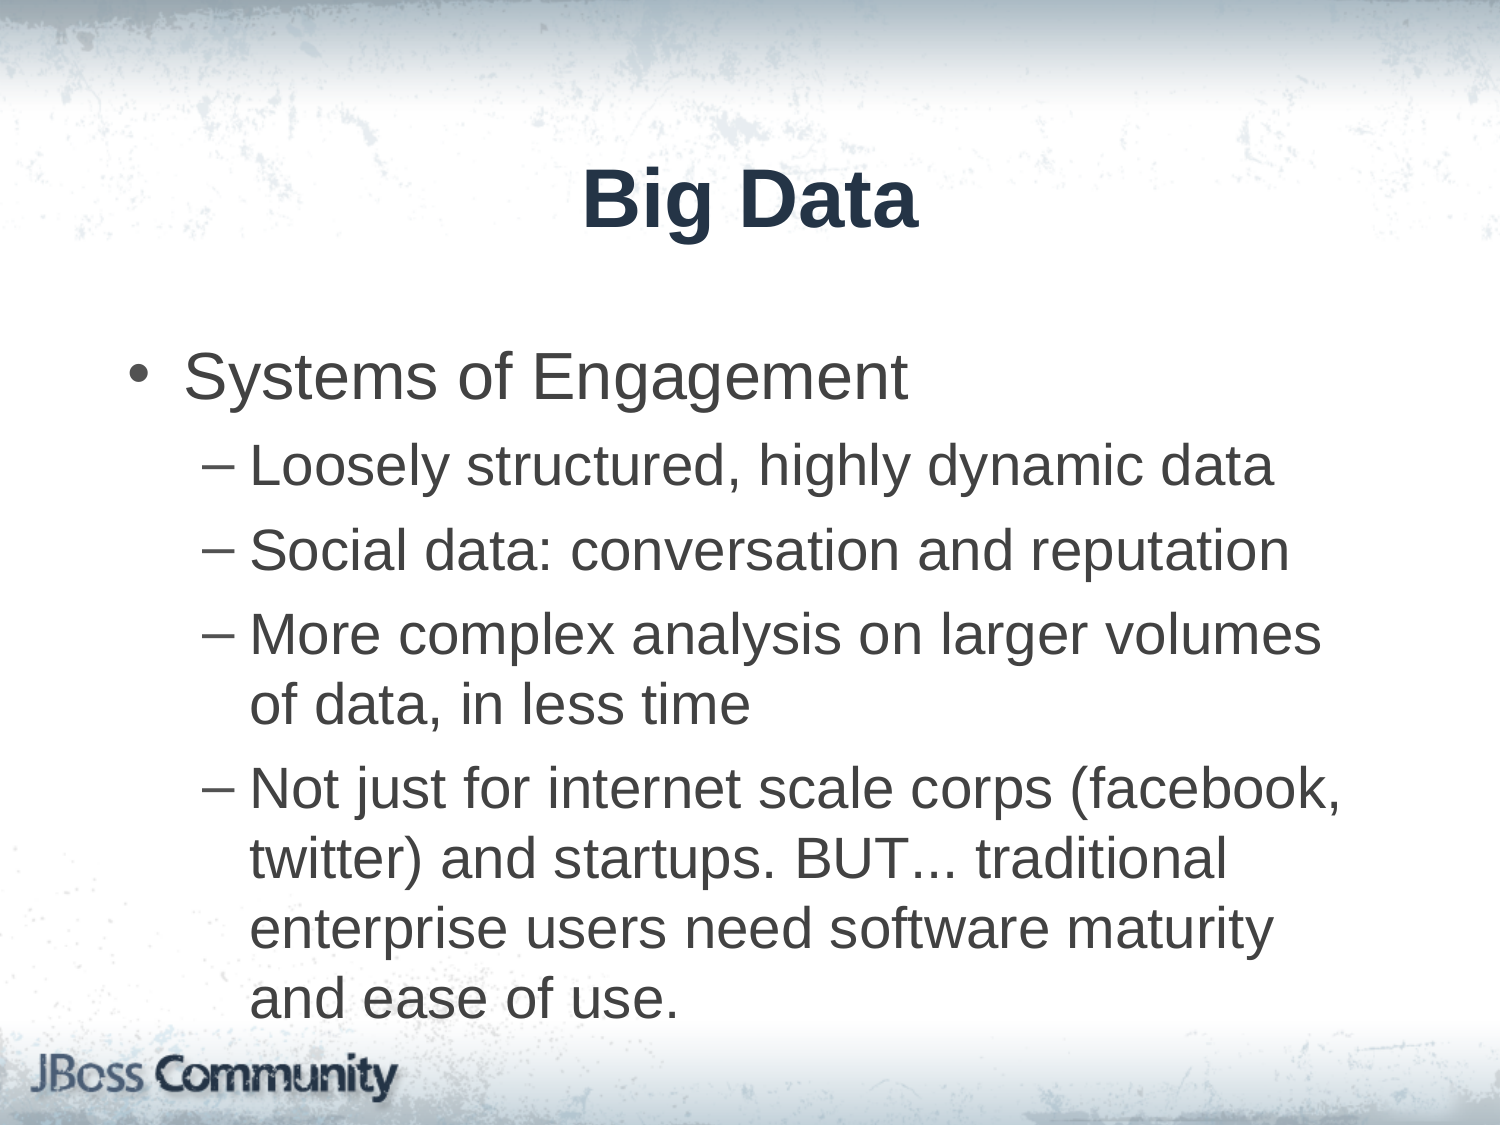

# Big Data
Systems of Engagement
Loosely structured, highly dynamic data
Social data: conversation and reputation
More complex analysis on larger volumes of data, in less time
Not just for internet scale corps (facebook, twitter) and startups. BUT... traditional enterprise users need software maturity and ease of use.